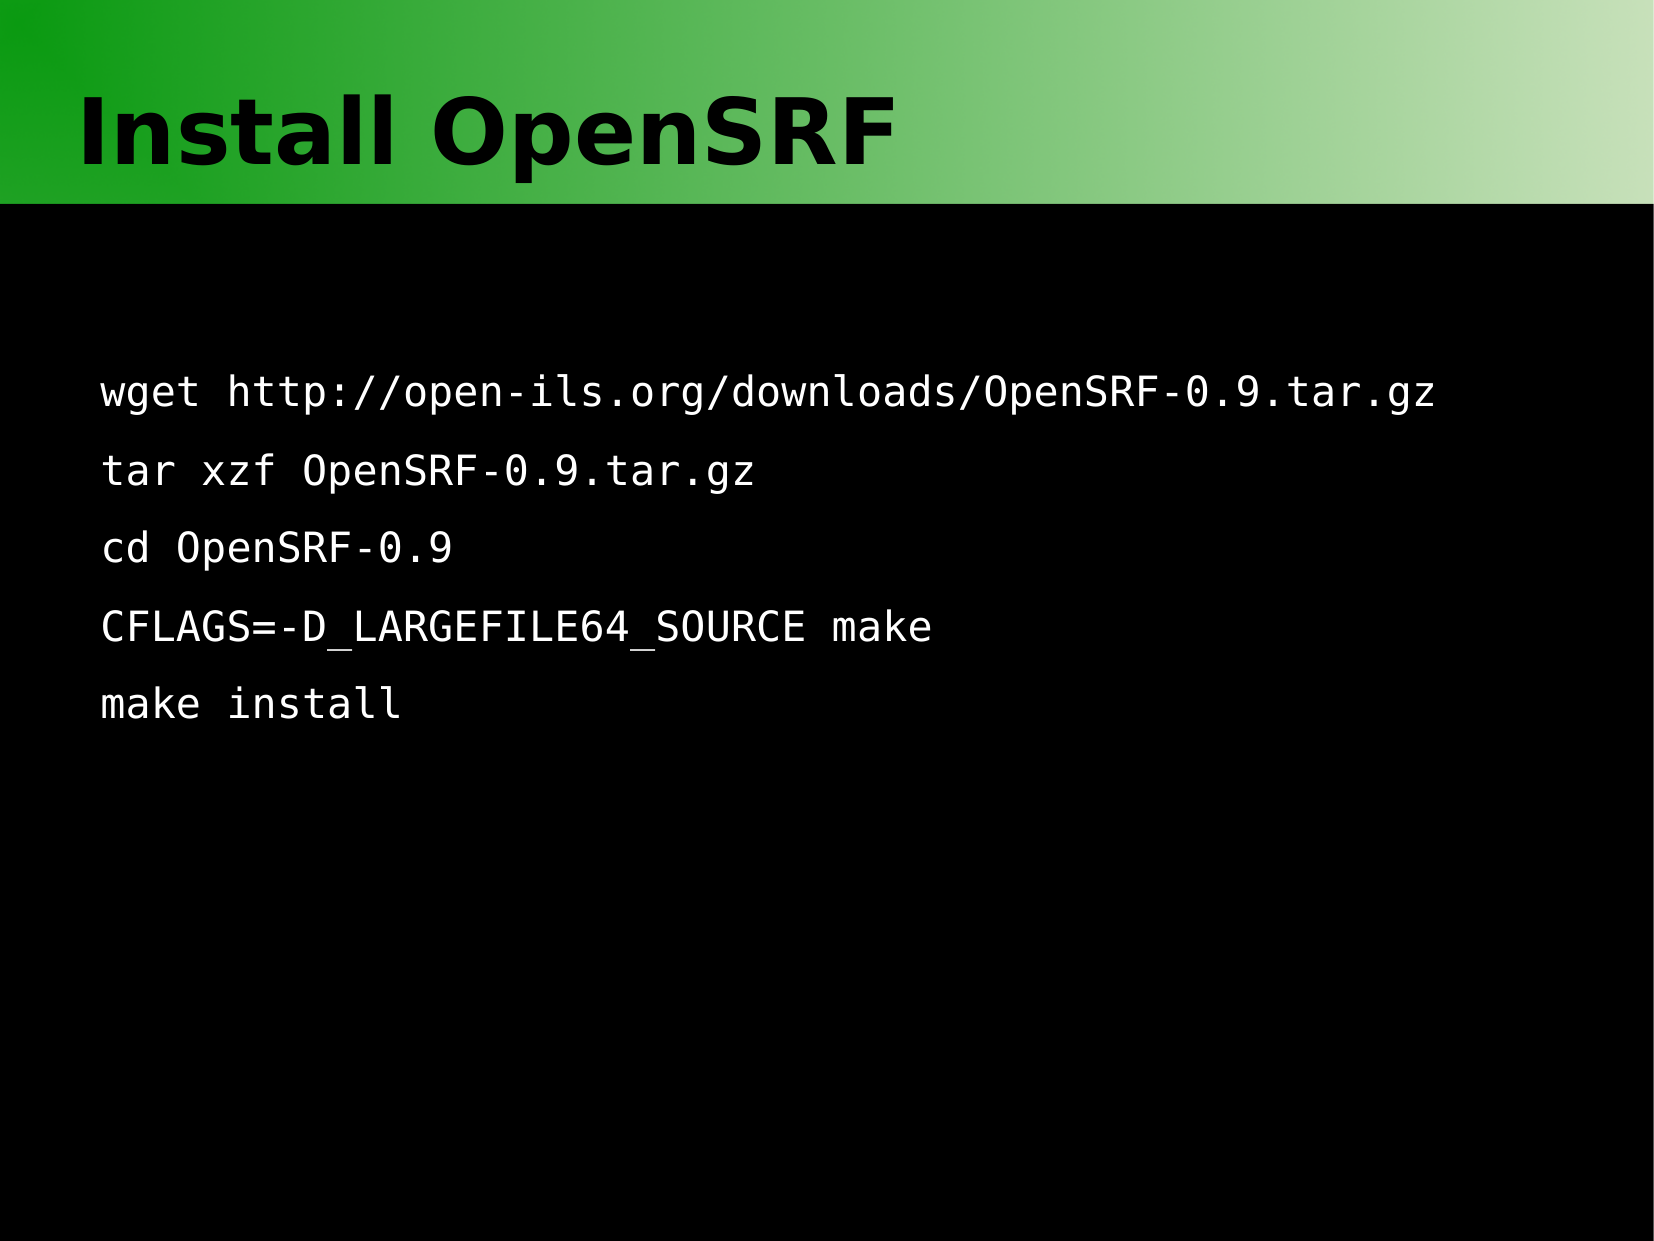

# Install OpenSRF
wget http://open-ils.org/downloads/OpenSRF-0.9.tar.gz
tar xzf OpenSRF-0.9.tar.gz
cd OpenSRF-0.9
CFLAGS=-D_LARGEFILE64_SOURCE make
make install